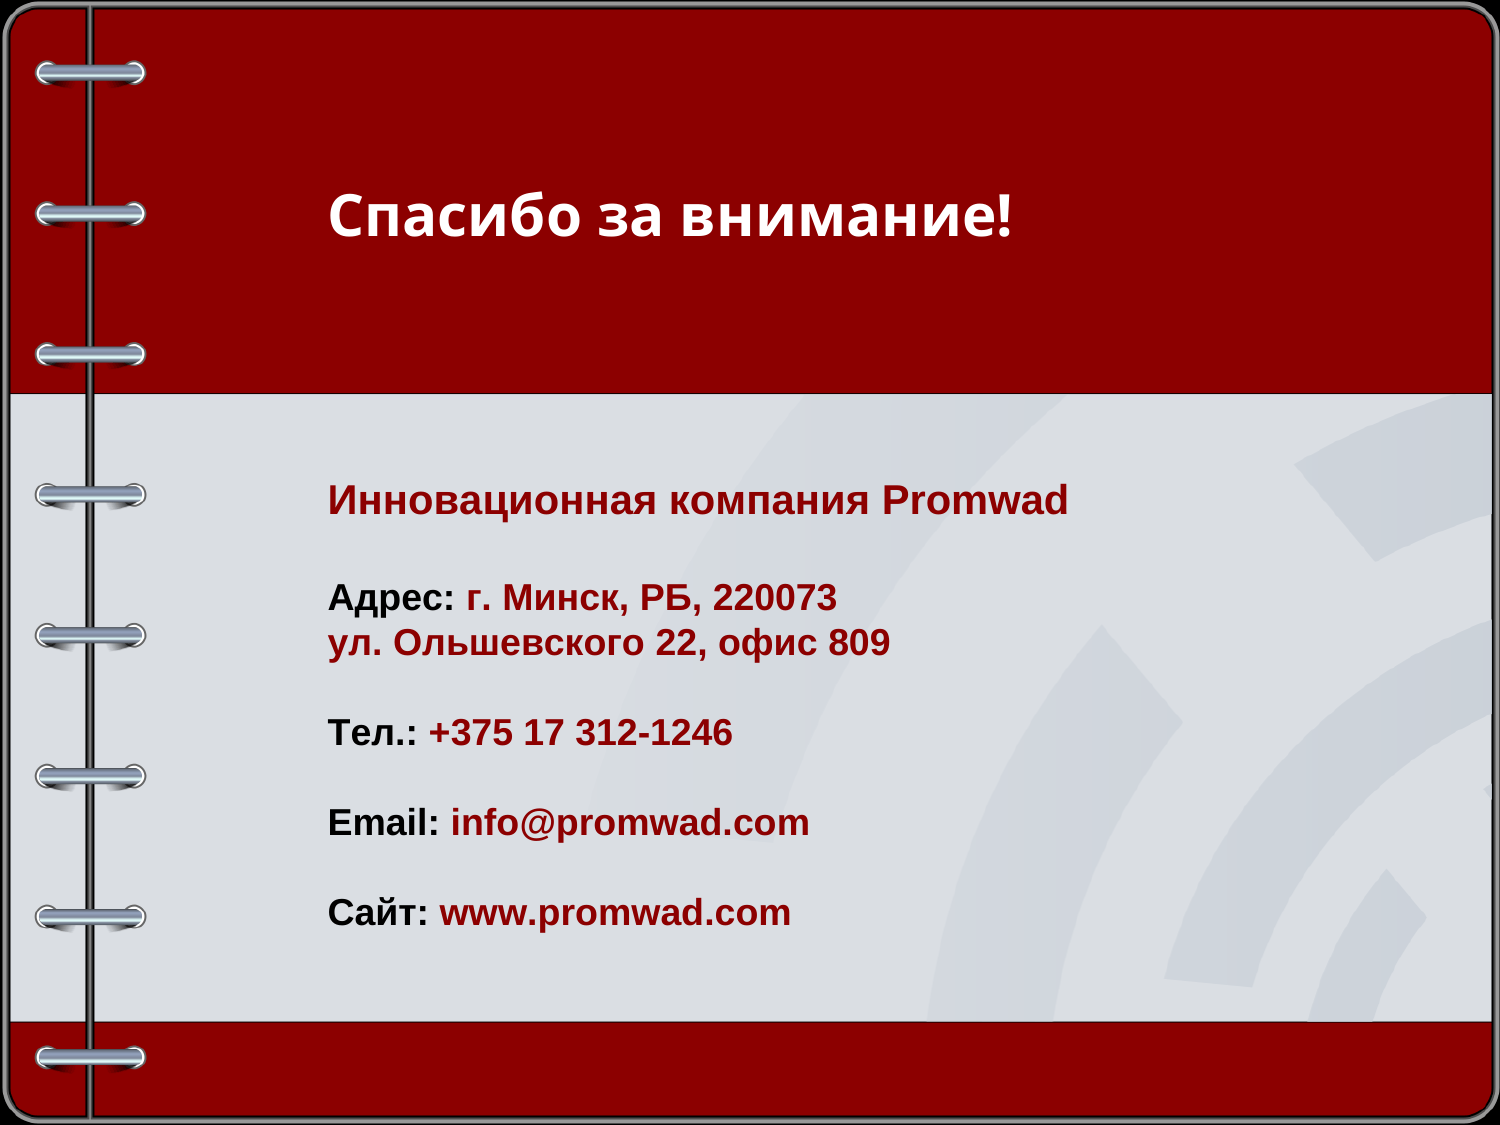

Спасибо за внимание!
Инновационная компания Promwad
Адрес: г. Минск, РБ, 220073
ул. Ольшевского 22, офис 809
Тел.: +375 17 312-1246
Email: info@promwad.com
Сайт: www.promwad.com